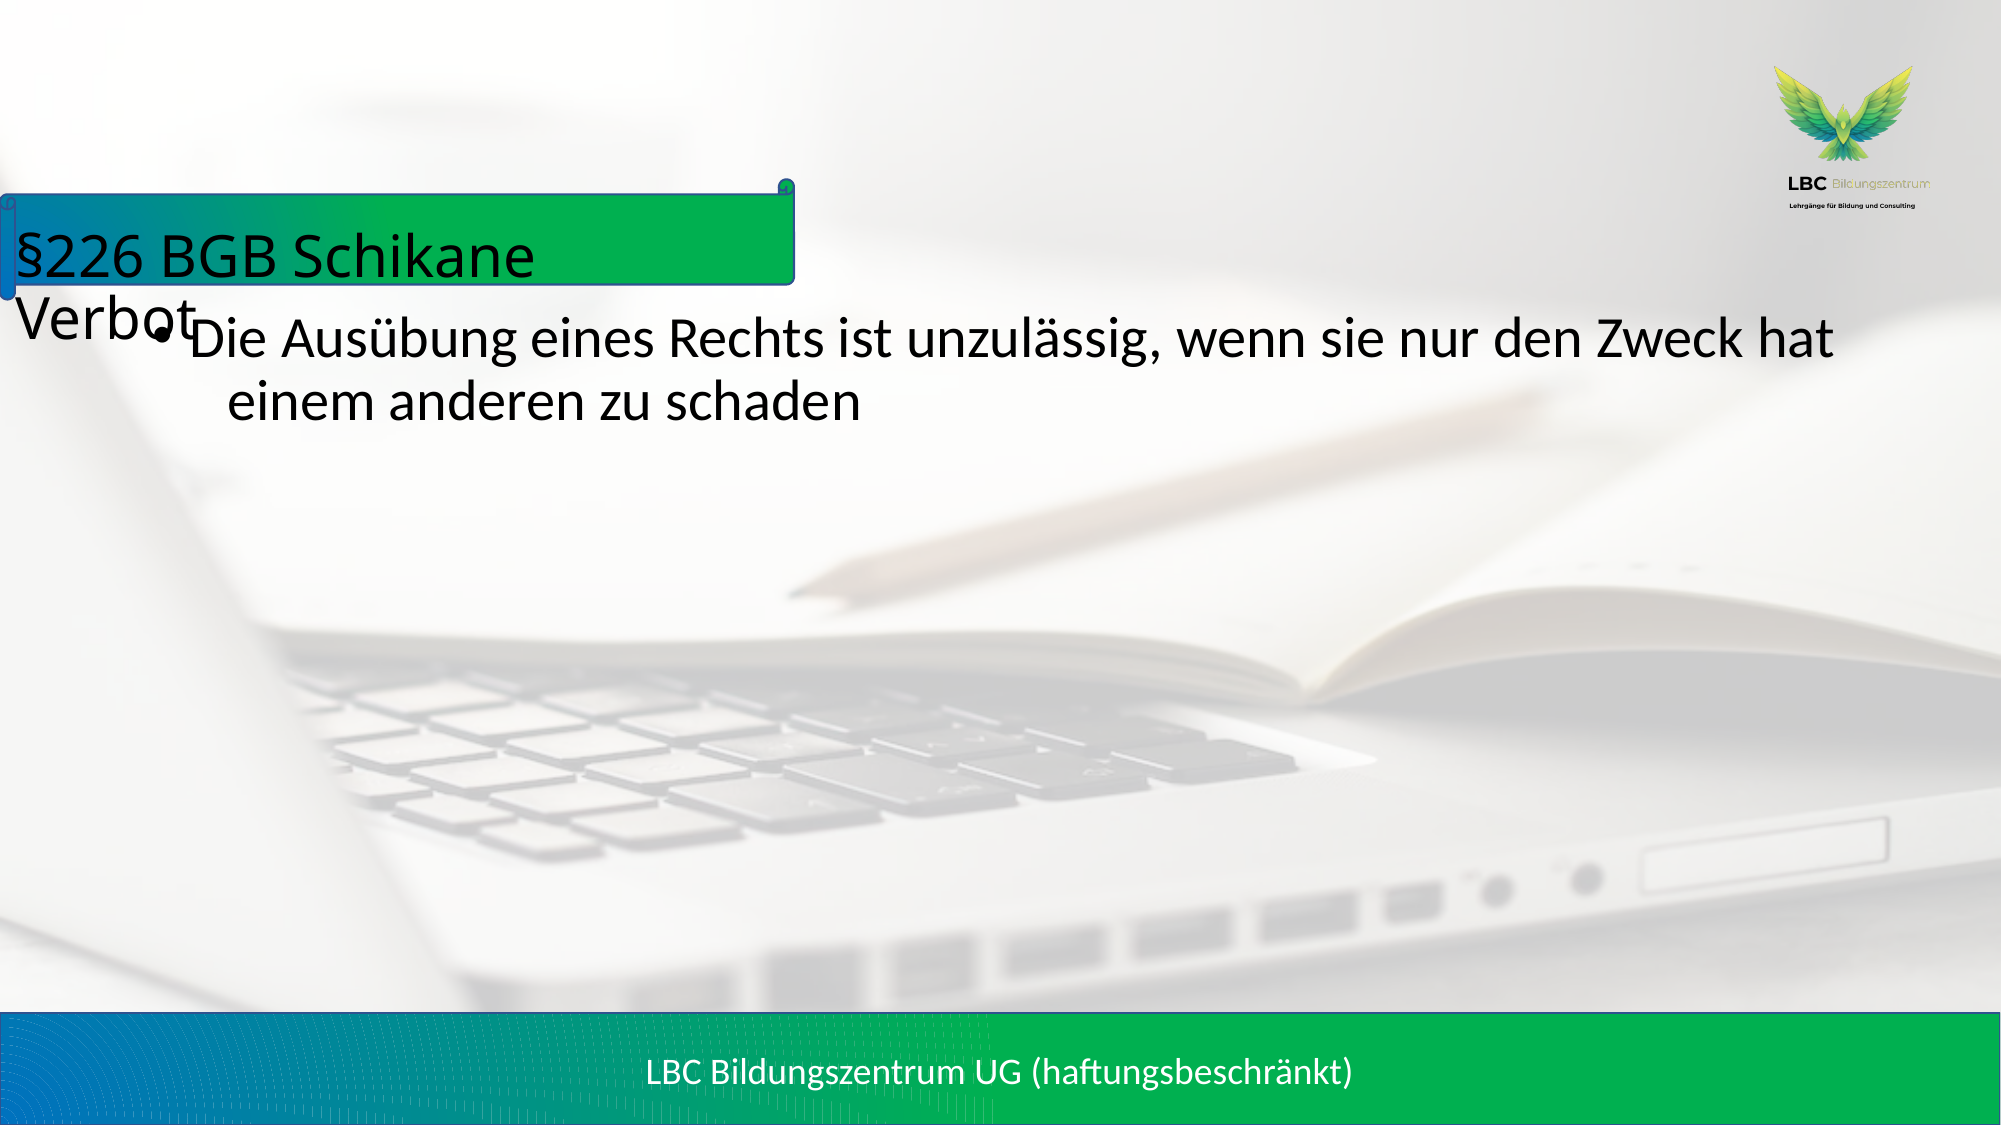

# §226 BGB Schikane Verbot
Die Ausübung eines Rechts ist unzulässig, wenn sie nur den Zweck hat einem anderen zu schaden